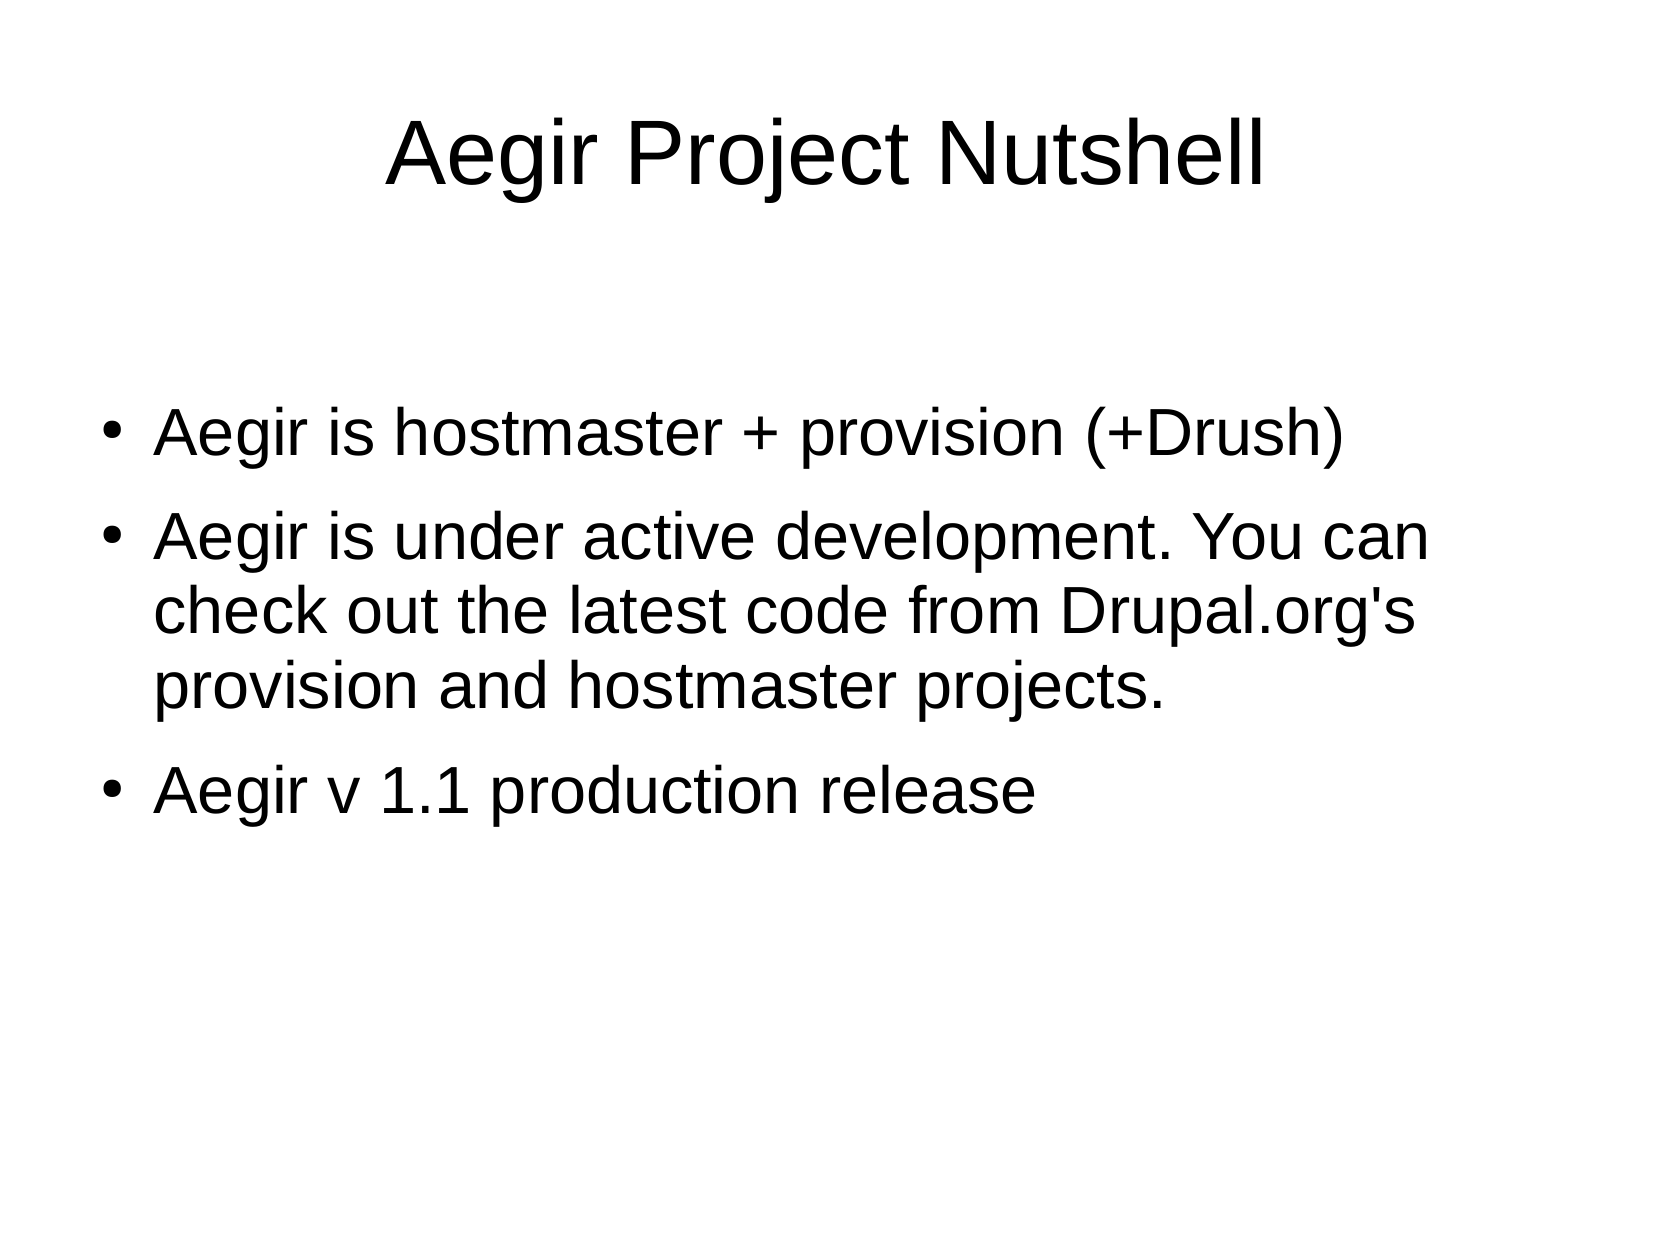

# Aegir Project Nutshell
Aegir is hostmaster + provision (+Drush)
Aegir is under active development. You can check out the latest code from Drupal.org's provision and hostmaster projects.
Aegir v 1.1 production release